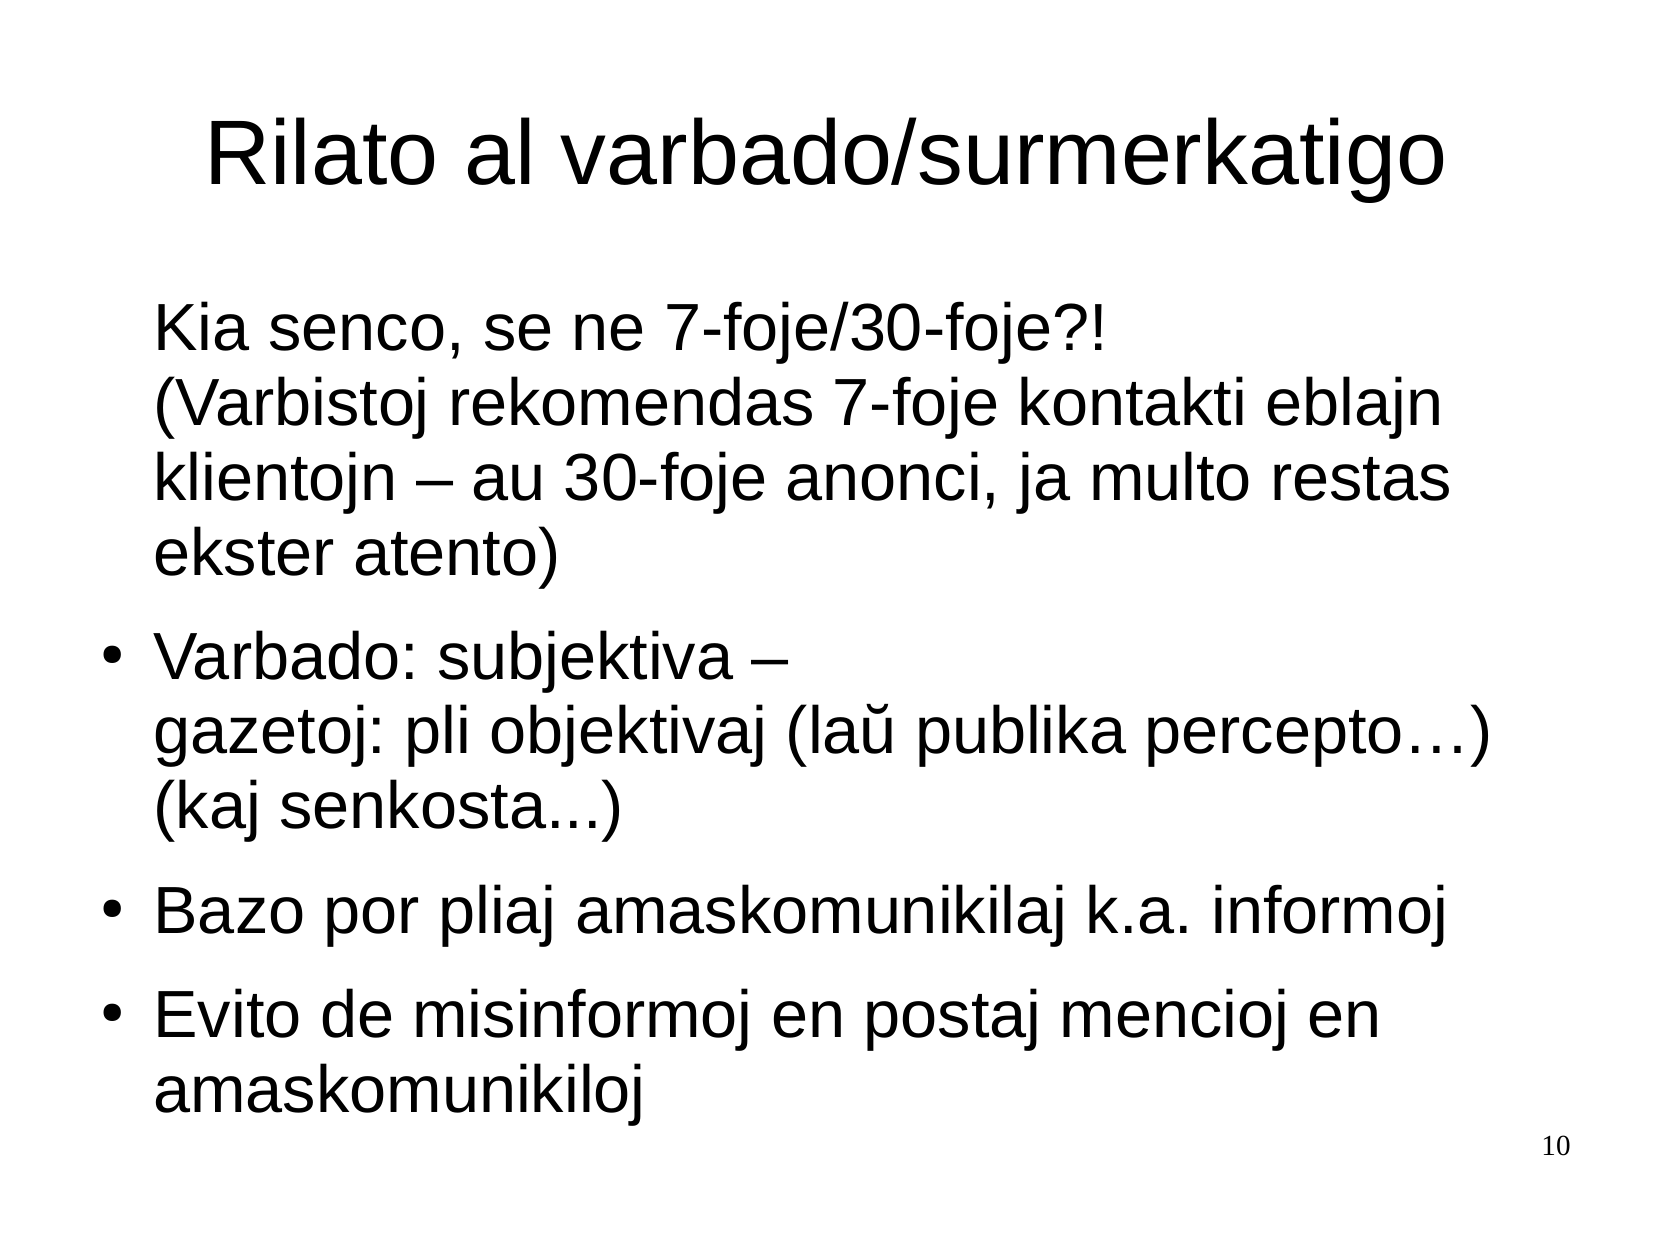

# Rilato al varbado/surmerkatigo
Kia senco, se ne 7-foje/30-foje?!
(Varbistoj rekomendas 7-foje kontakti eblajn klientojn – au 30-foje anonci, ja multo restas ekster atento)
Varbado: subjektiva –
gazetoj: pli objektivaj (laŭ publika percepto…)
(kaj senkosta...)
Bazo por pliaj amaskomunikilaj k.a. informoj
Evito de misinformoj en postaj mencioj en amaskomunikiloj
10